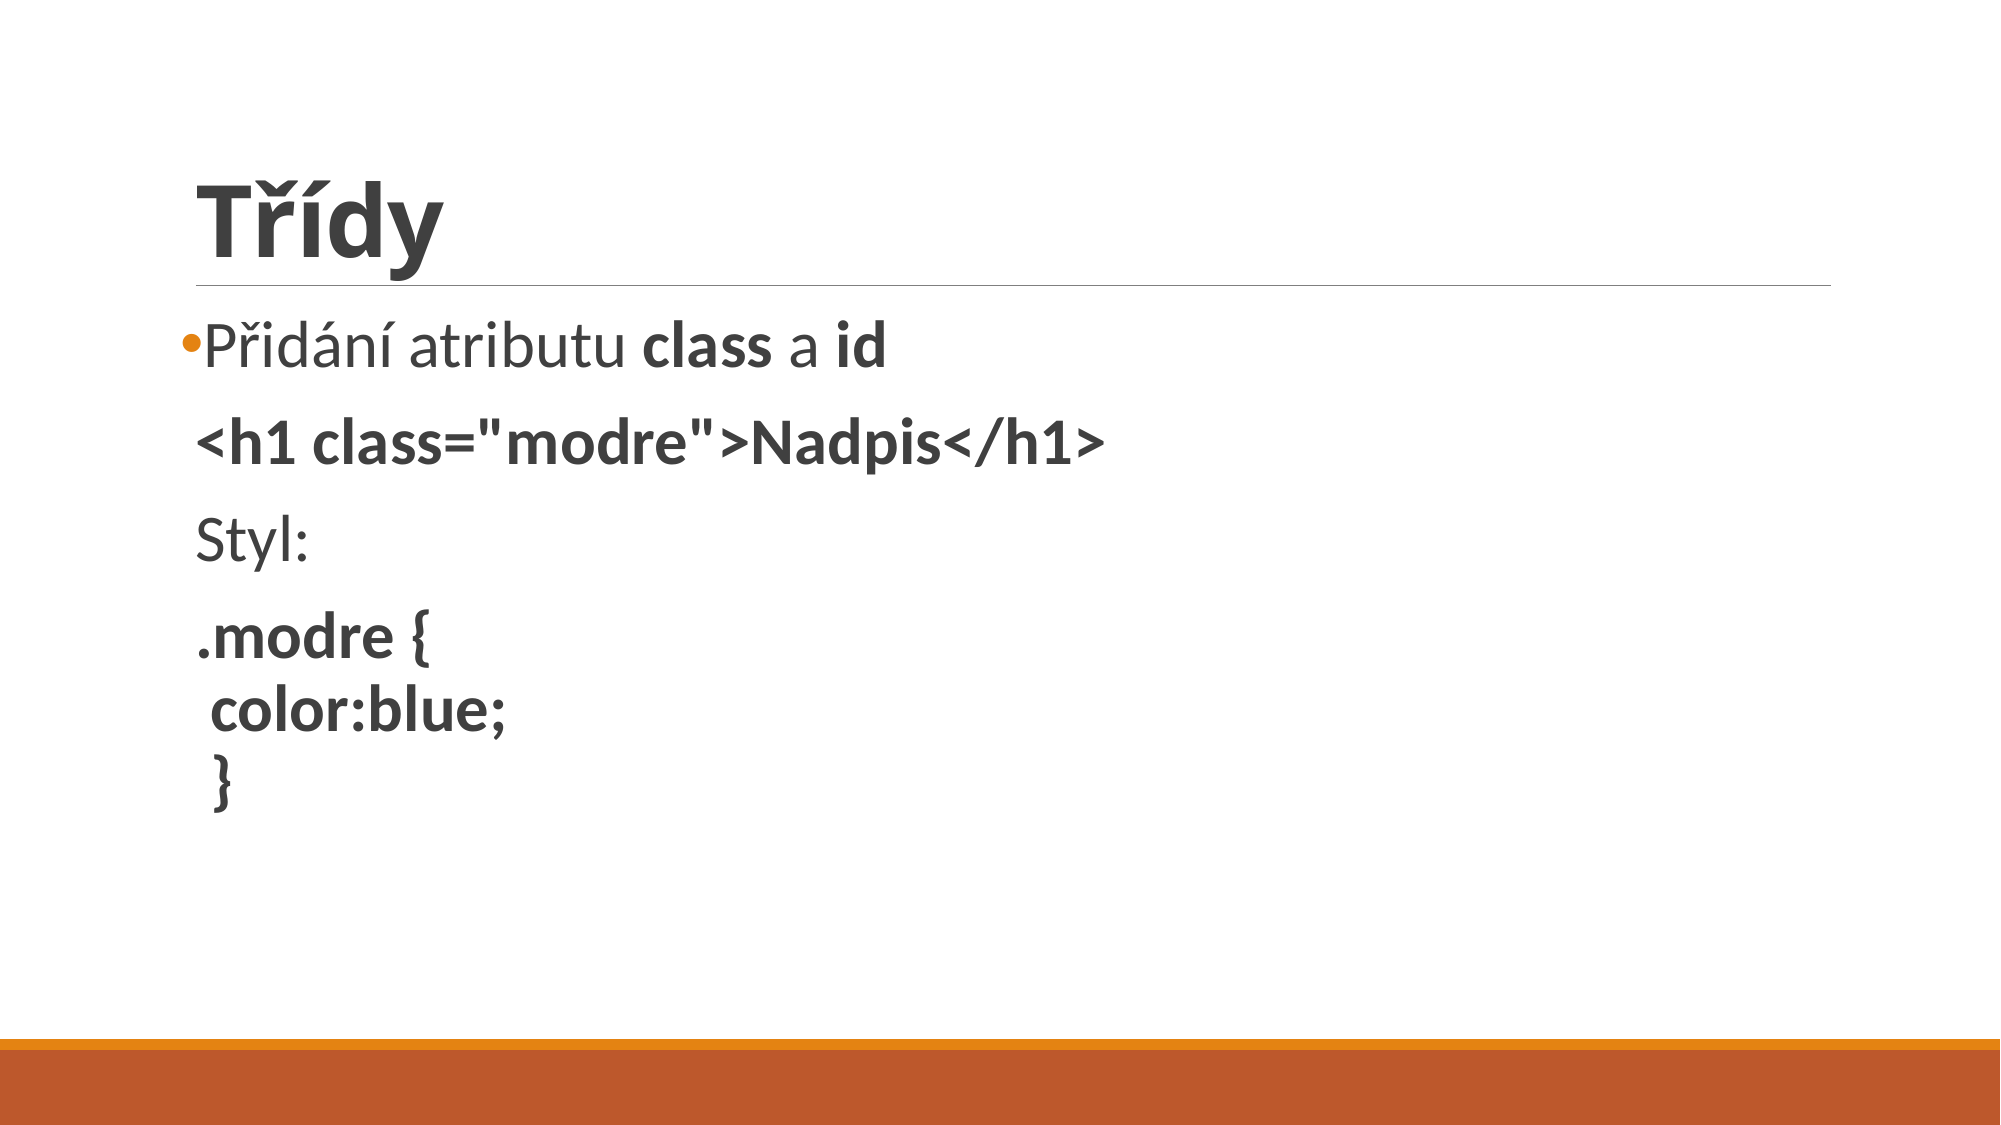

# Třídy
Přidání atributu class a id
<h1 class="modre">Nadpis</h1>
Styl:
.modre {
color:blue;
}